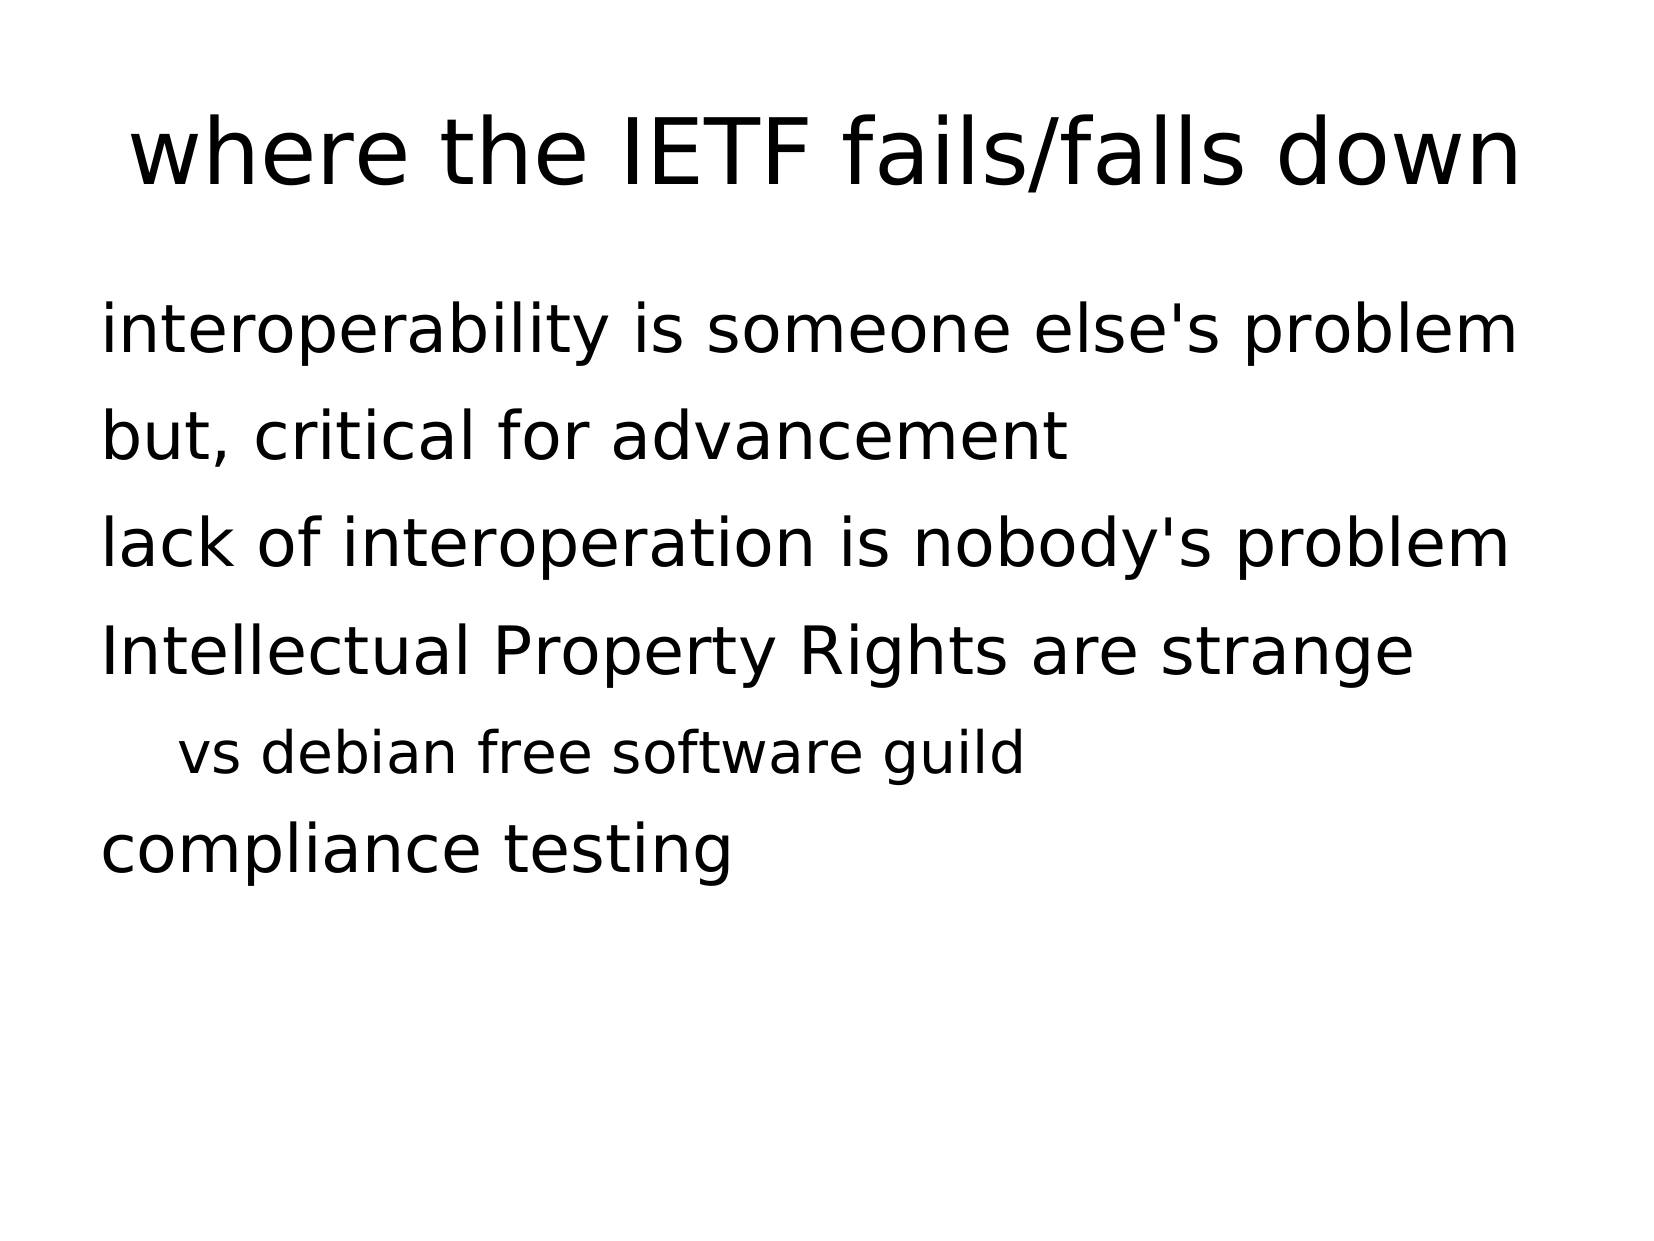

# where the IETF fails/falls down
interoperability is someone else's problem
but, critical for advancement
lack of interoperation is nobody's problem
Intellectual Property Rights are strange
vs debian free software guild
compliance testing